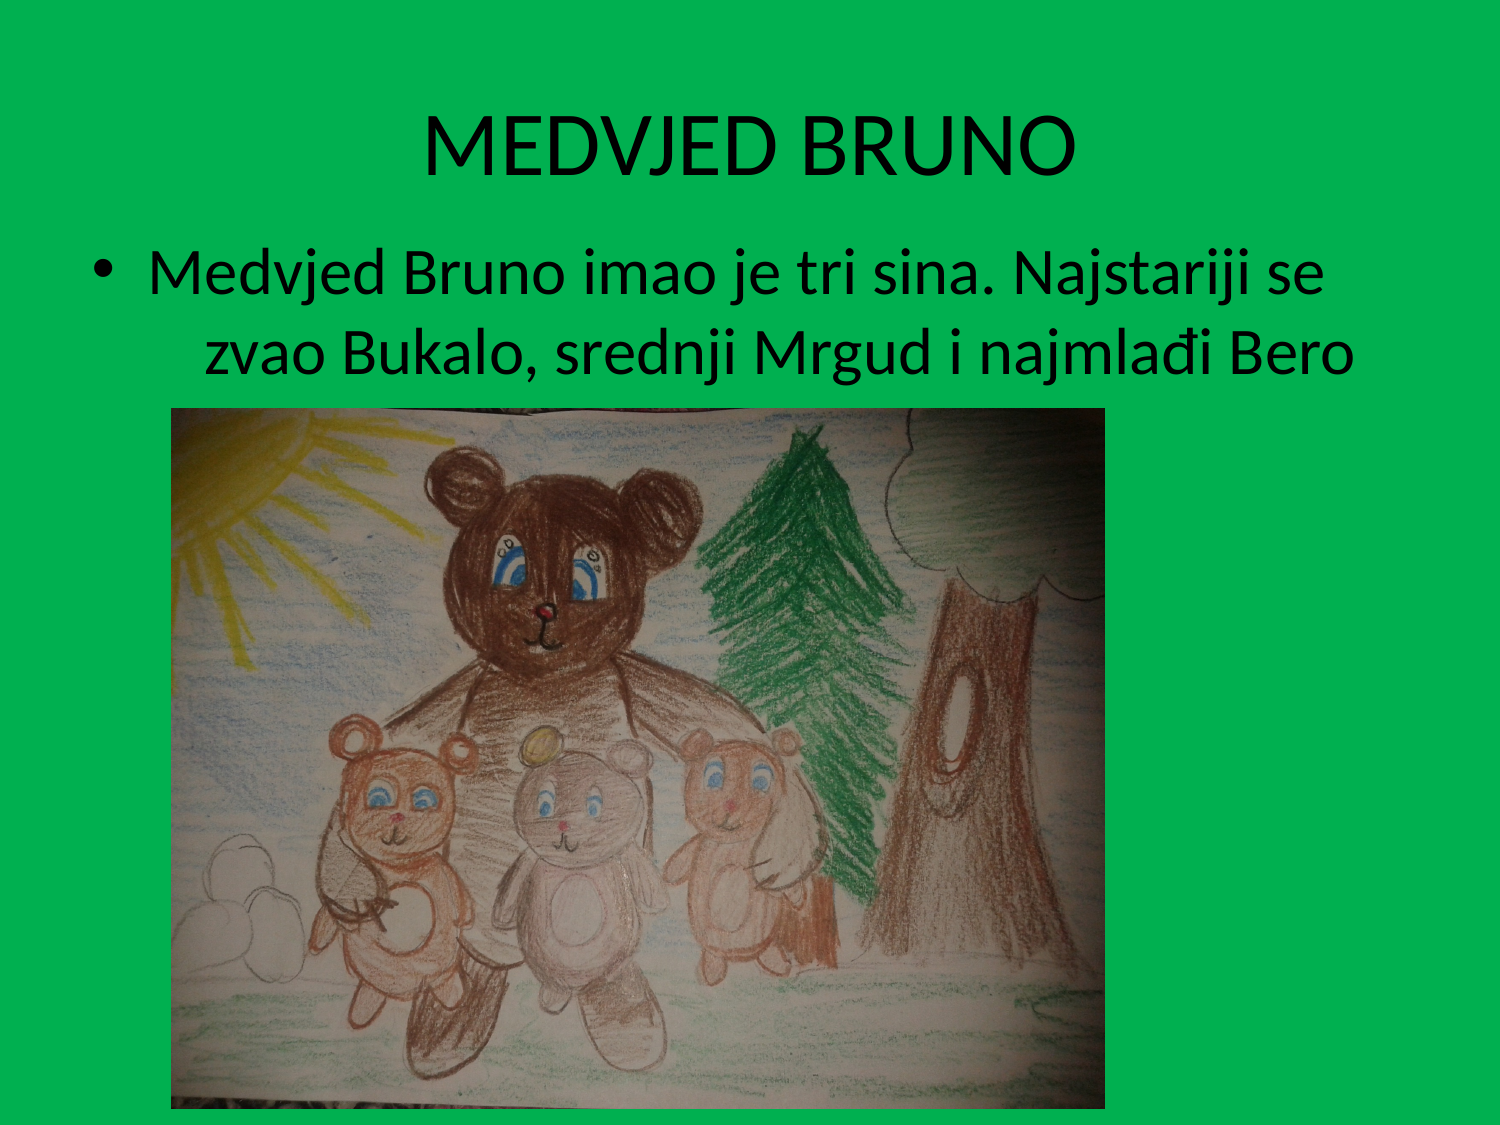

# MEDVJED BRUNO
Medvjed Bruno imao je tri sina. Najstariji se zvao Bukalo, srednji Mrgud i najmlađi Bero